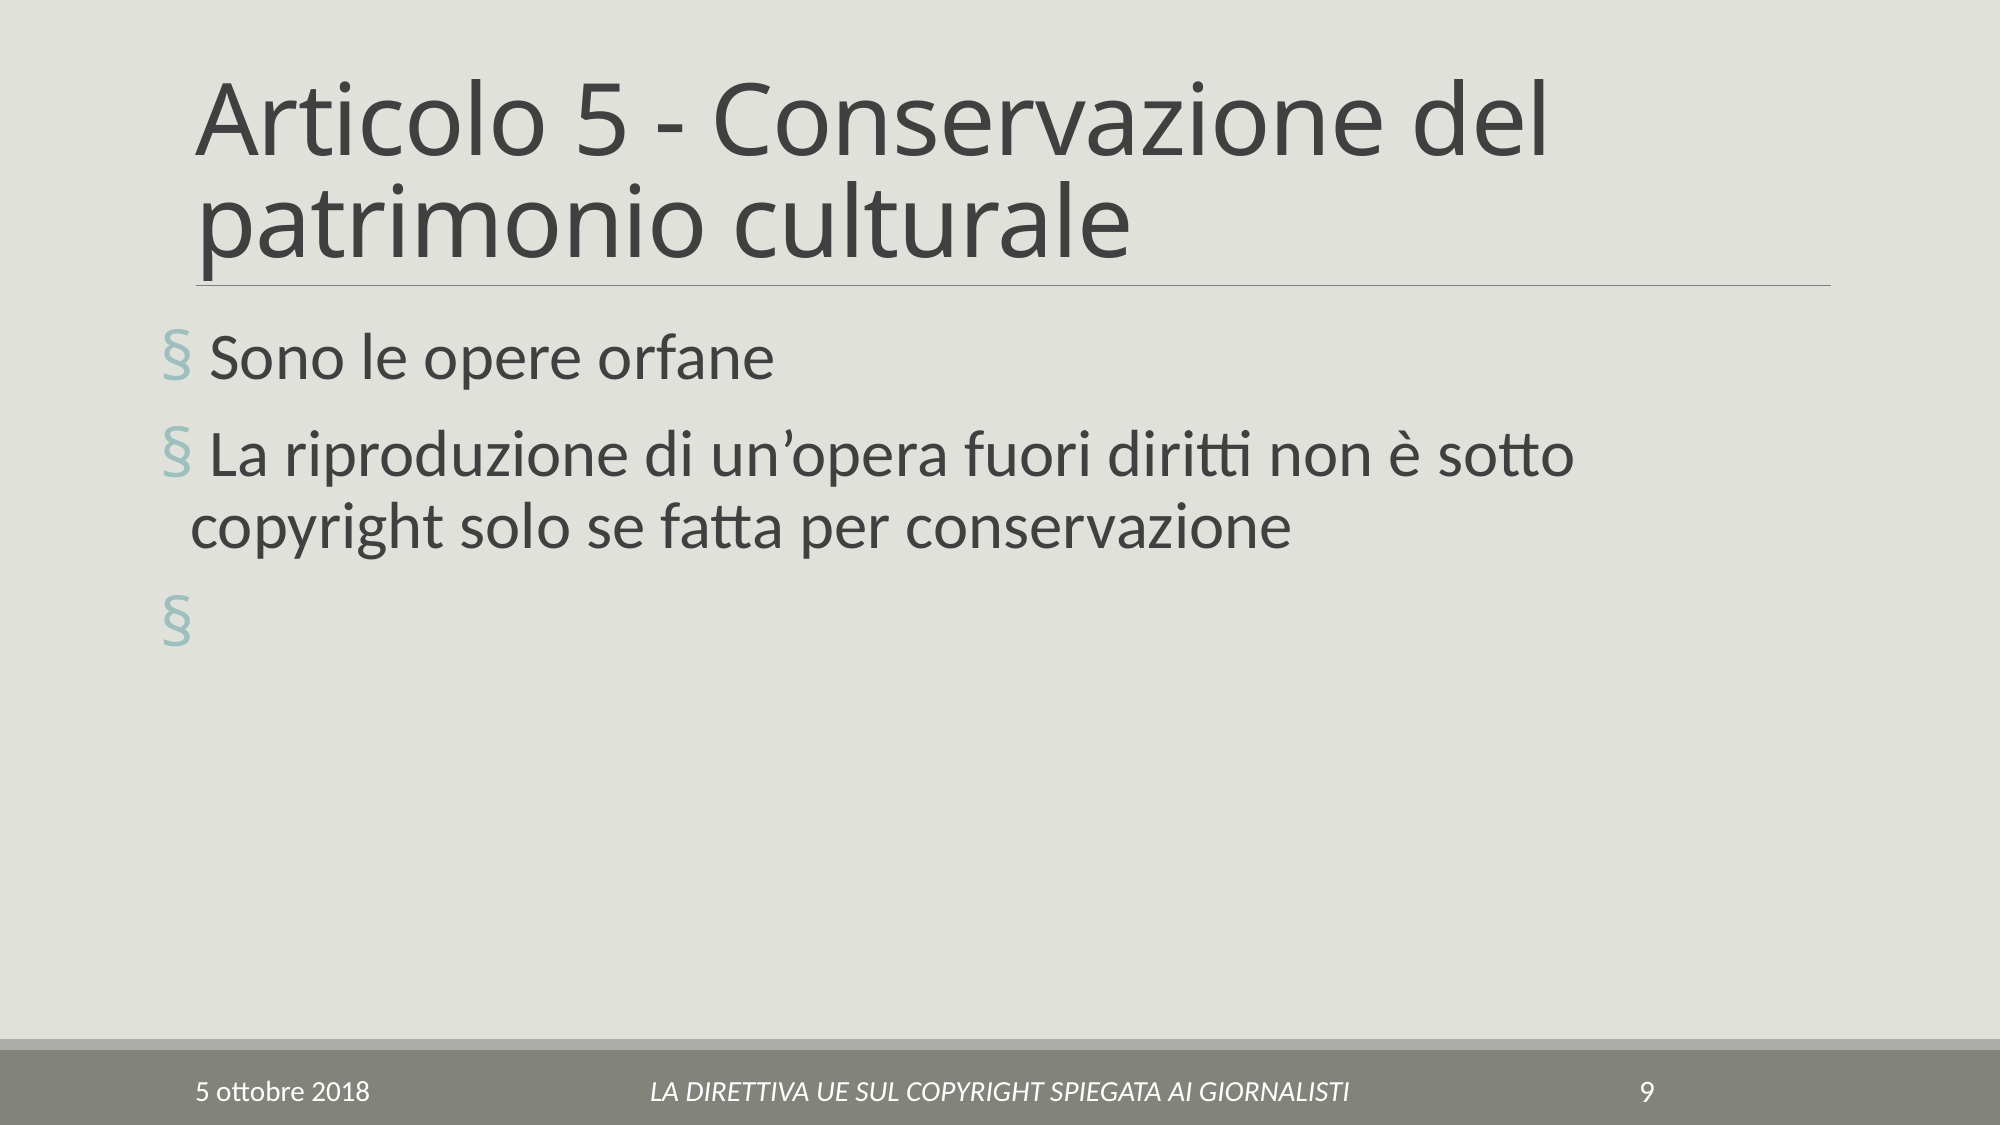

# Articolo 5 - Conservazione del patrimonio culturale
 Sono le opere orfane
 La riproduzione di un’opera fuori diritti non è sotto copyright solo se fatta per conservazione
5 ottobre 2018
La direttiva Ue sul copyright spiegata ai giornalisti
9